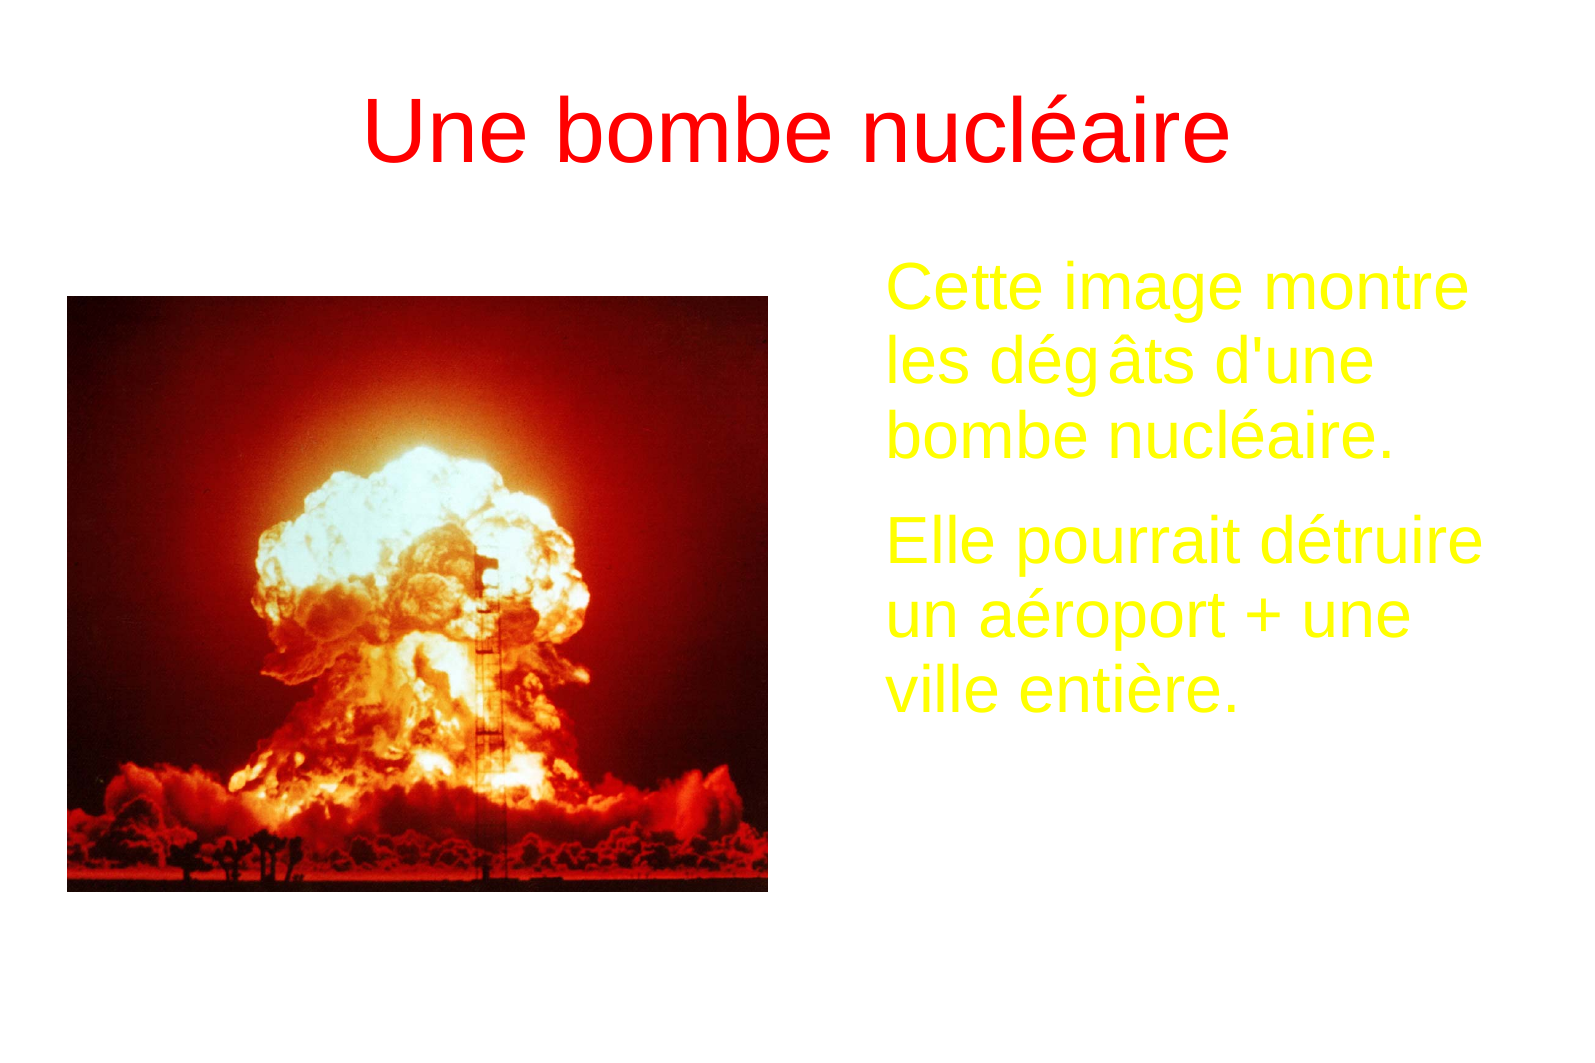

# Une bombe nucléaire
Cette image montre les dég	âts d'une bombe nucléaire.
Elle pourrait détruire un aéroport + une ville entière.